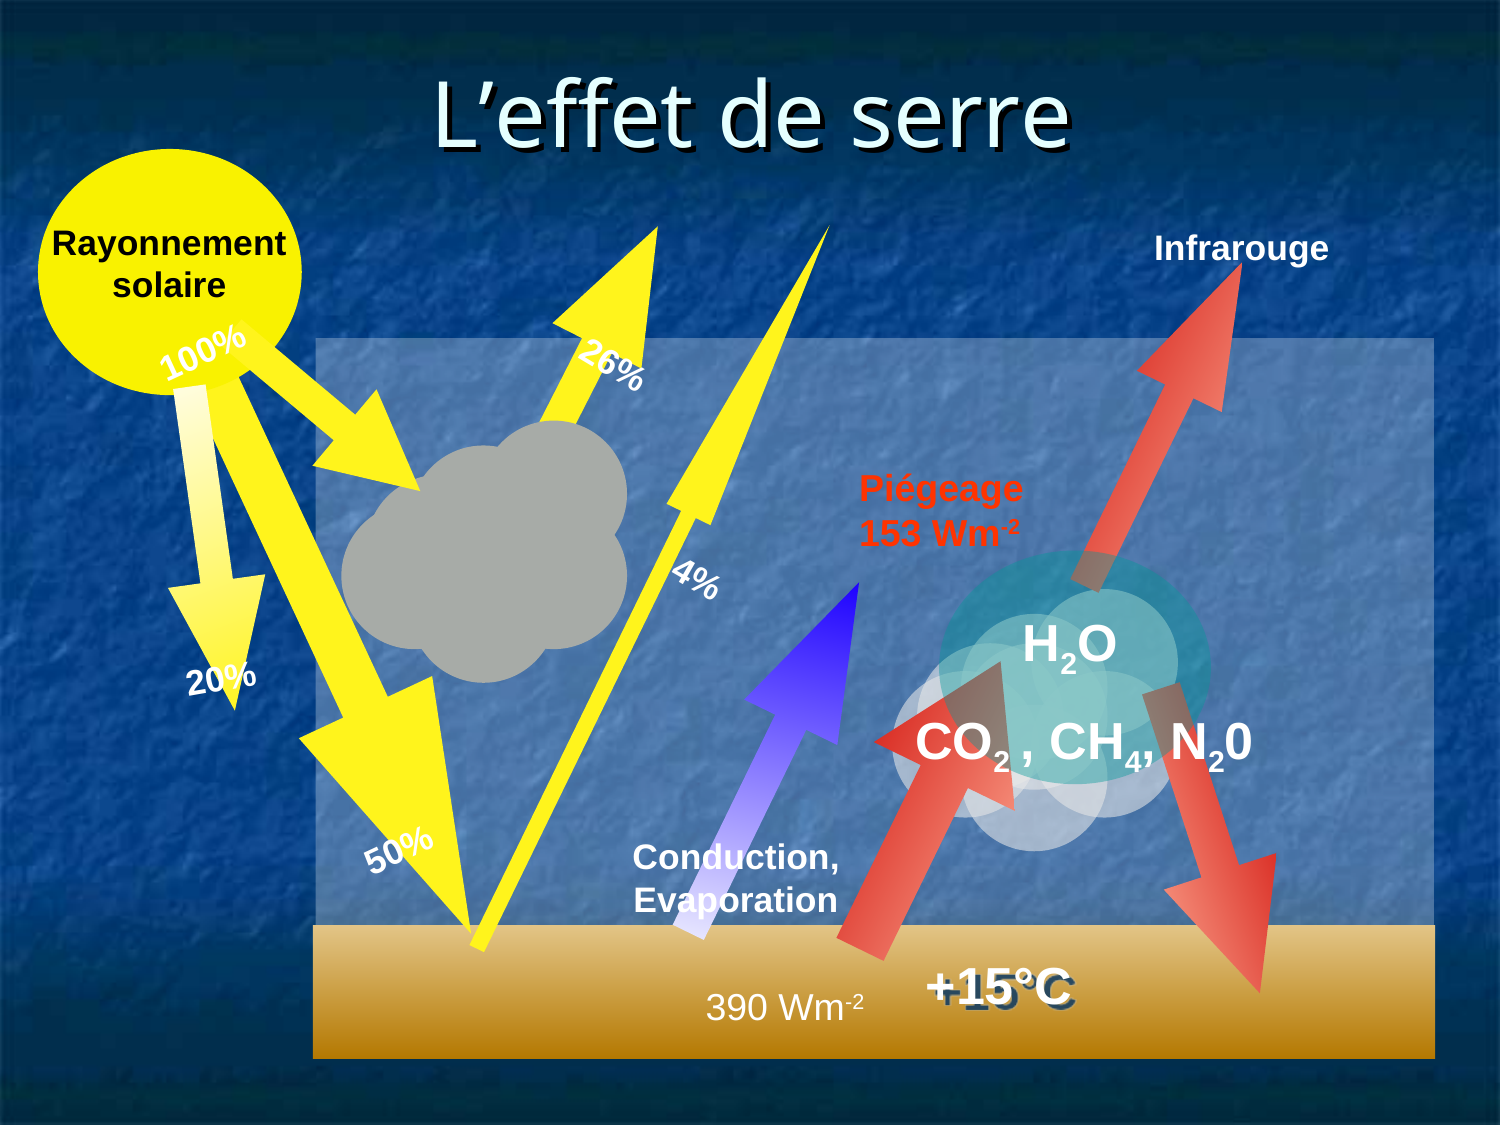

# L’effet de serre
Rayonnement
solaire
Infrarouge
100%
26%
Piégeage 153 Wm-2
4%
H2O
20%
CO2 , CH4, N20
50%
Conduction, Evaporation
+15°C
390 Wm-2